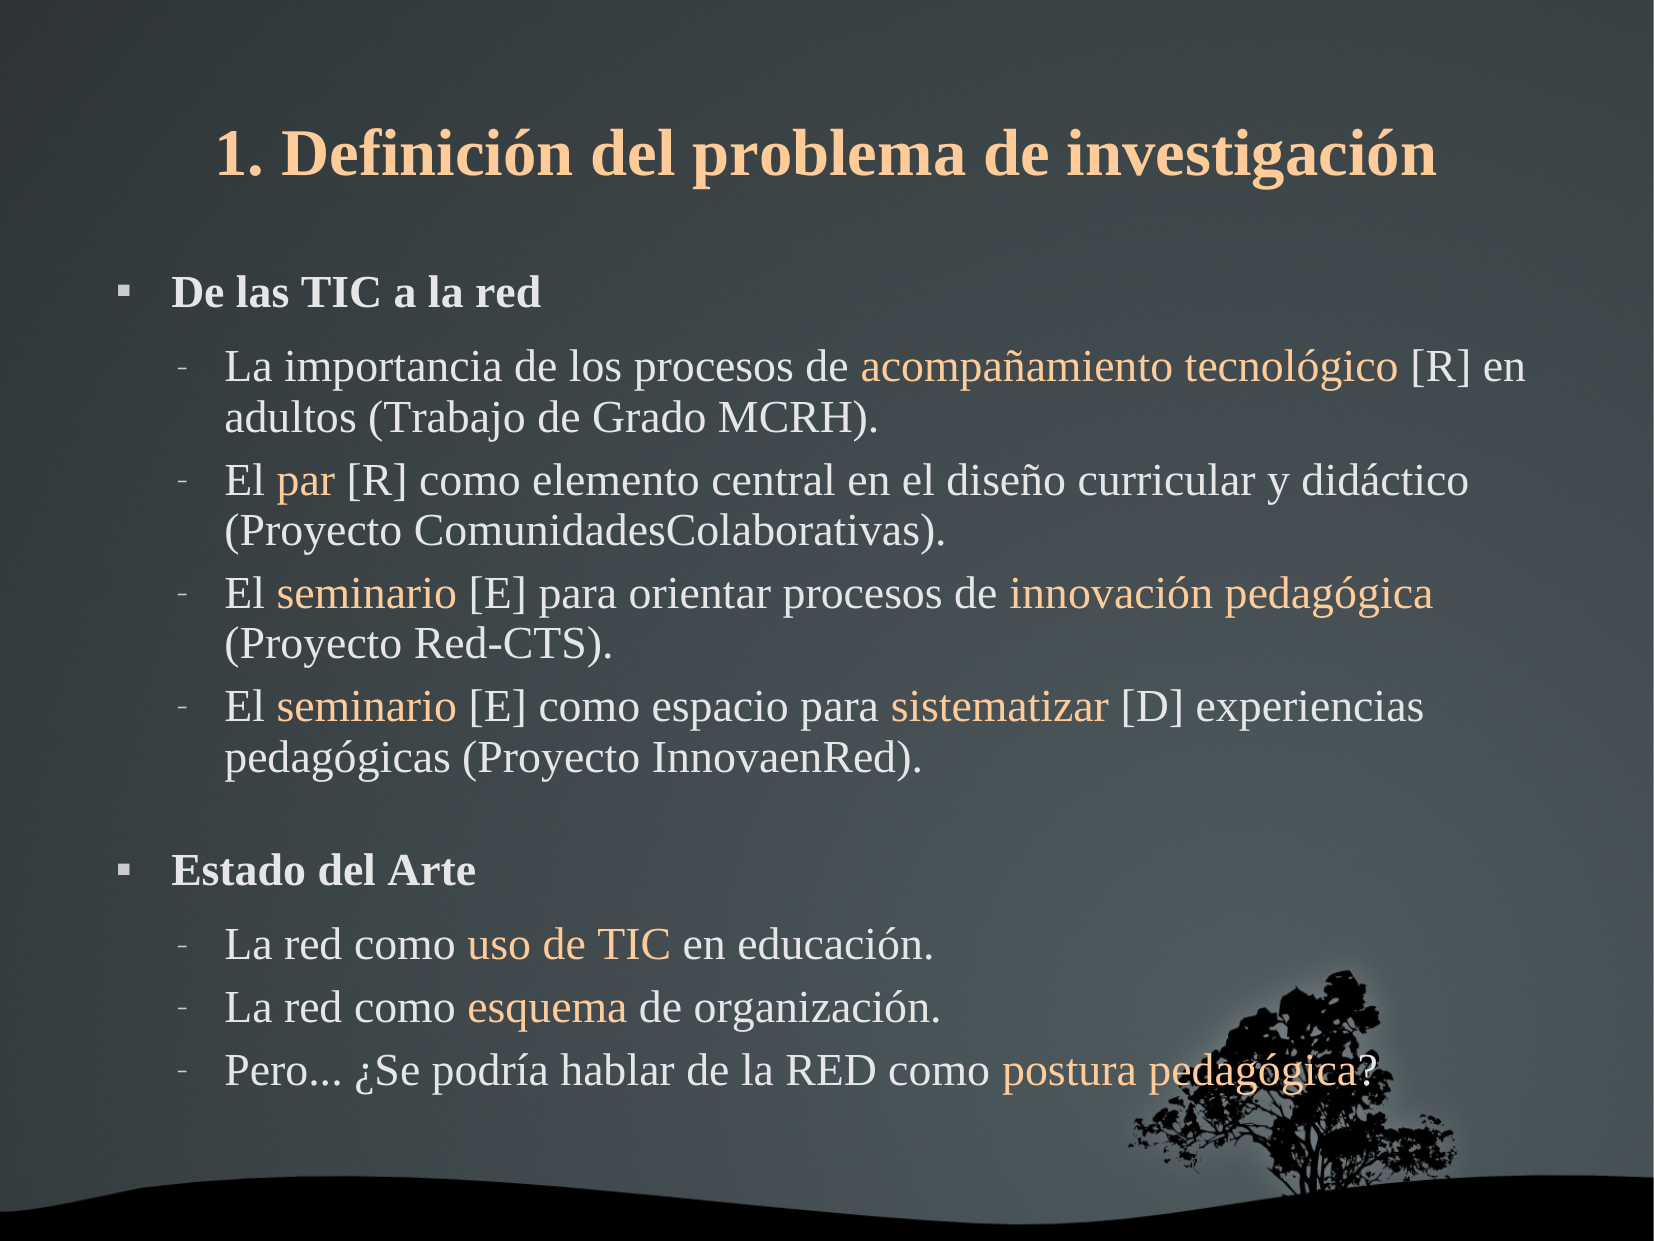

# 1. Definición del problema de investigación
De las TIC a la red
La importancia de los procesos de acompañamiento tecnológico [R] en adultos (Trabajo de Grado MCRH).
El par [R] como elemento central en el diseño curricular y didáctico (Proyecto ComunidadesColaborativas).
El seminario [E] para orientar procesos de innovación pedagógica (Proyecto Red-CTS).
El seminario [E] como espacio para sistematizar [D] experiencias pedagógicas (Proyecto InnovaenRed).
Estado del Arte
La red como uso de TIC en educación.
La red como esquema de organización.
Pero... ¿Se podría hablar de la RED como postura pedagógica?